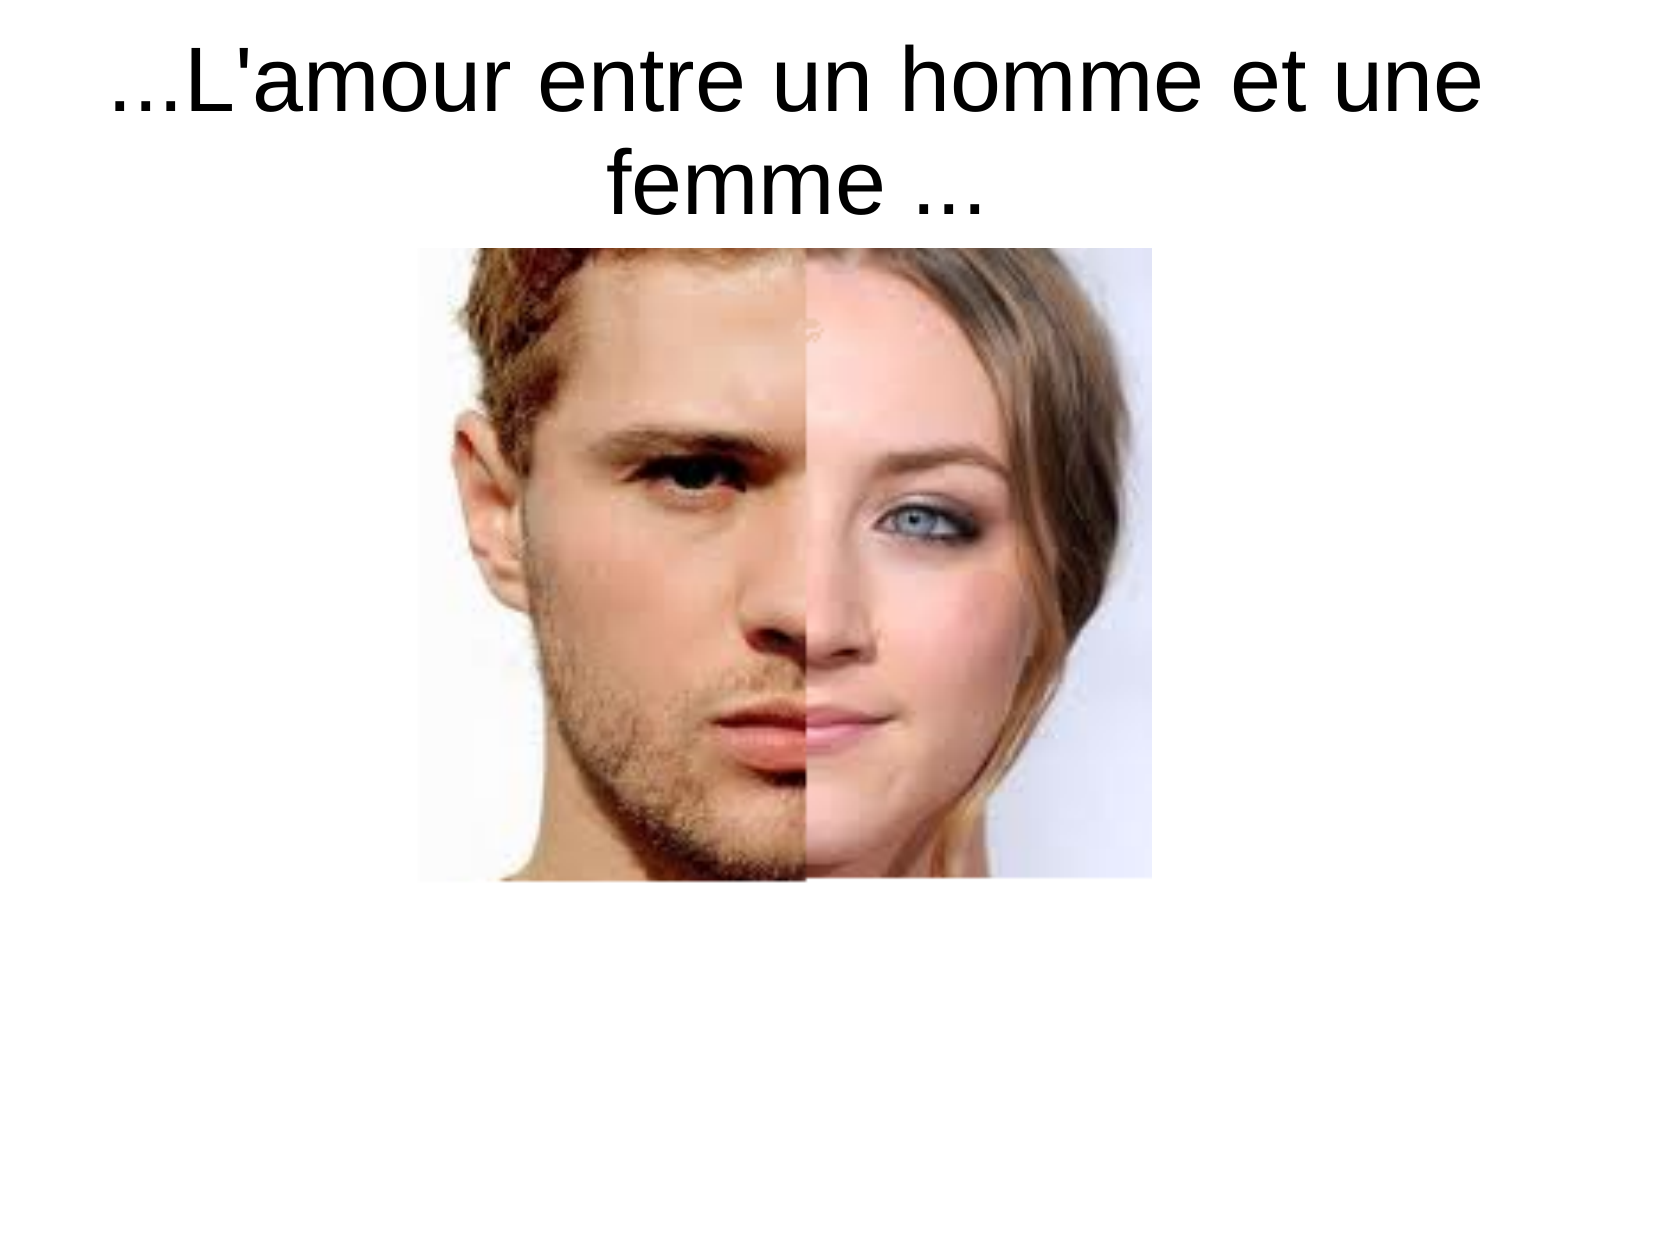

...L'amour entre un homme et une femme ...
#